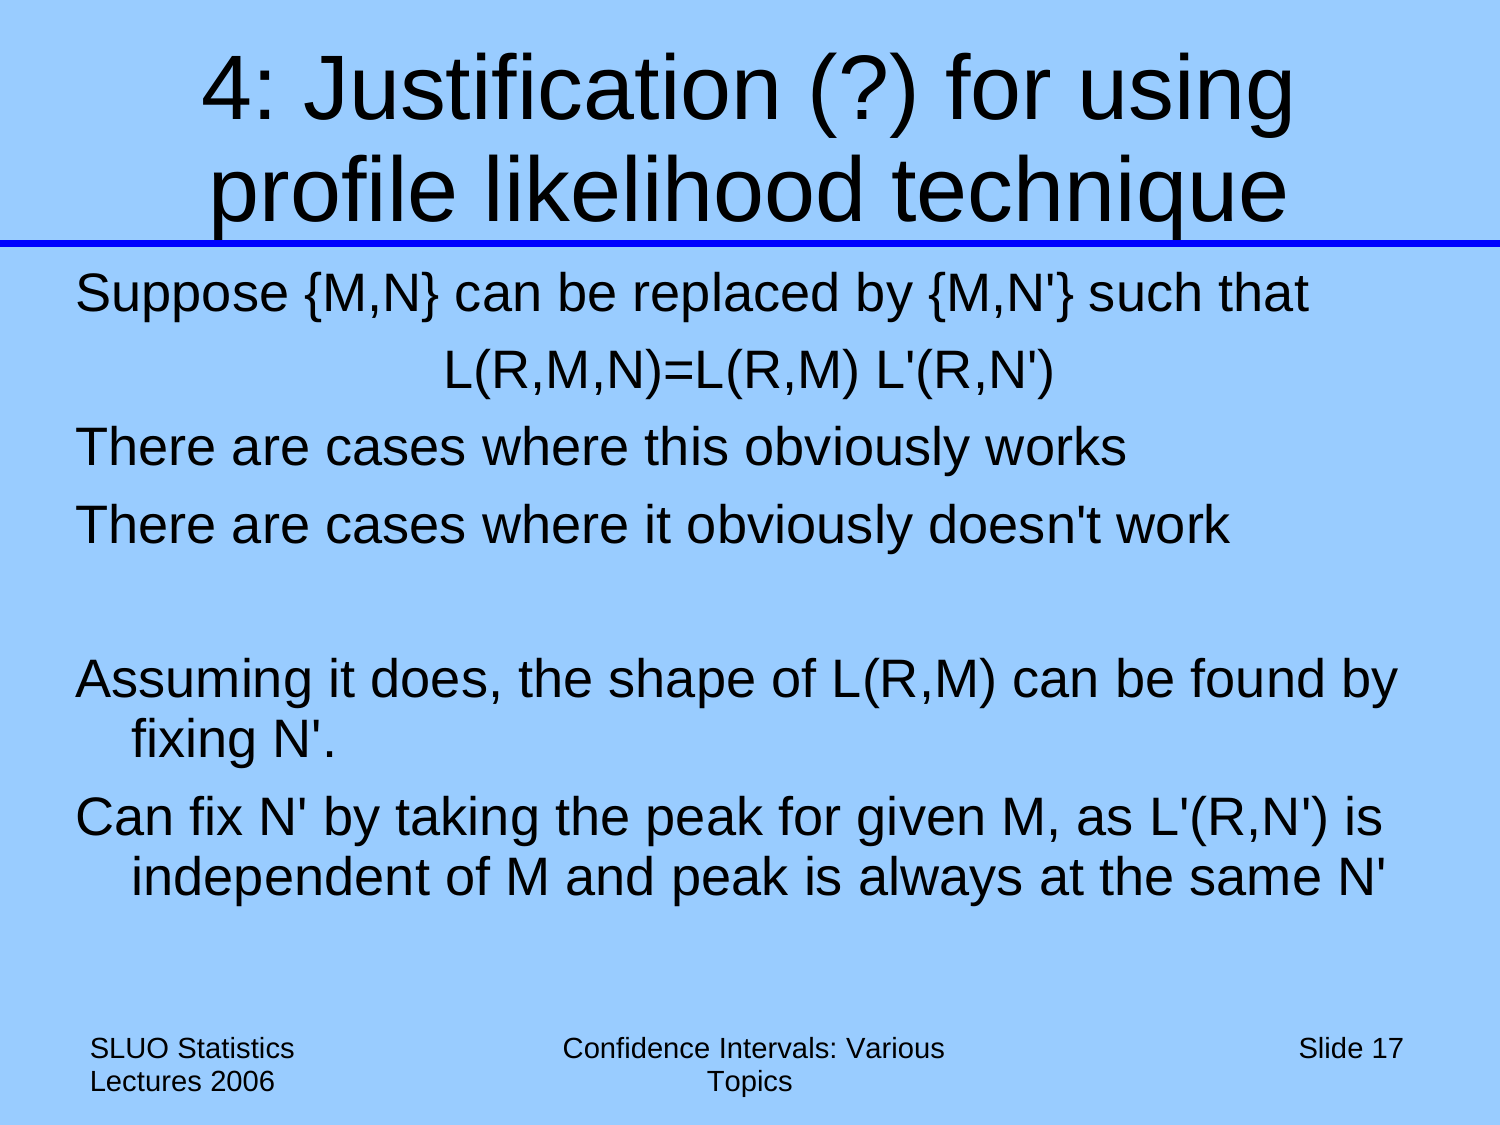

# 4: Justification (?) for using profile likelihood technique
Suppose {M,N} can be replaced by {M,N'} such that
L(R,M,N)=L(R,M) L'(R,N')
There are cases where this obviously works
There are cases where it obviously doesn't work
Assuming it does, the shape of L(R,M) can be found by fixing N'.
Can fix N' by taking the peak for given M, as L'(R,N') is independent of M and peak is always at the same N'
17